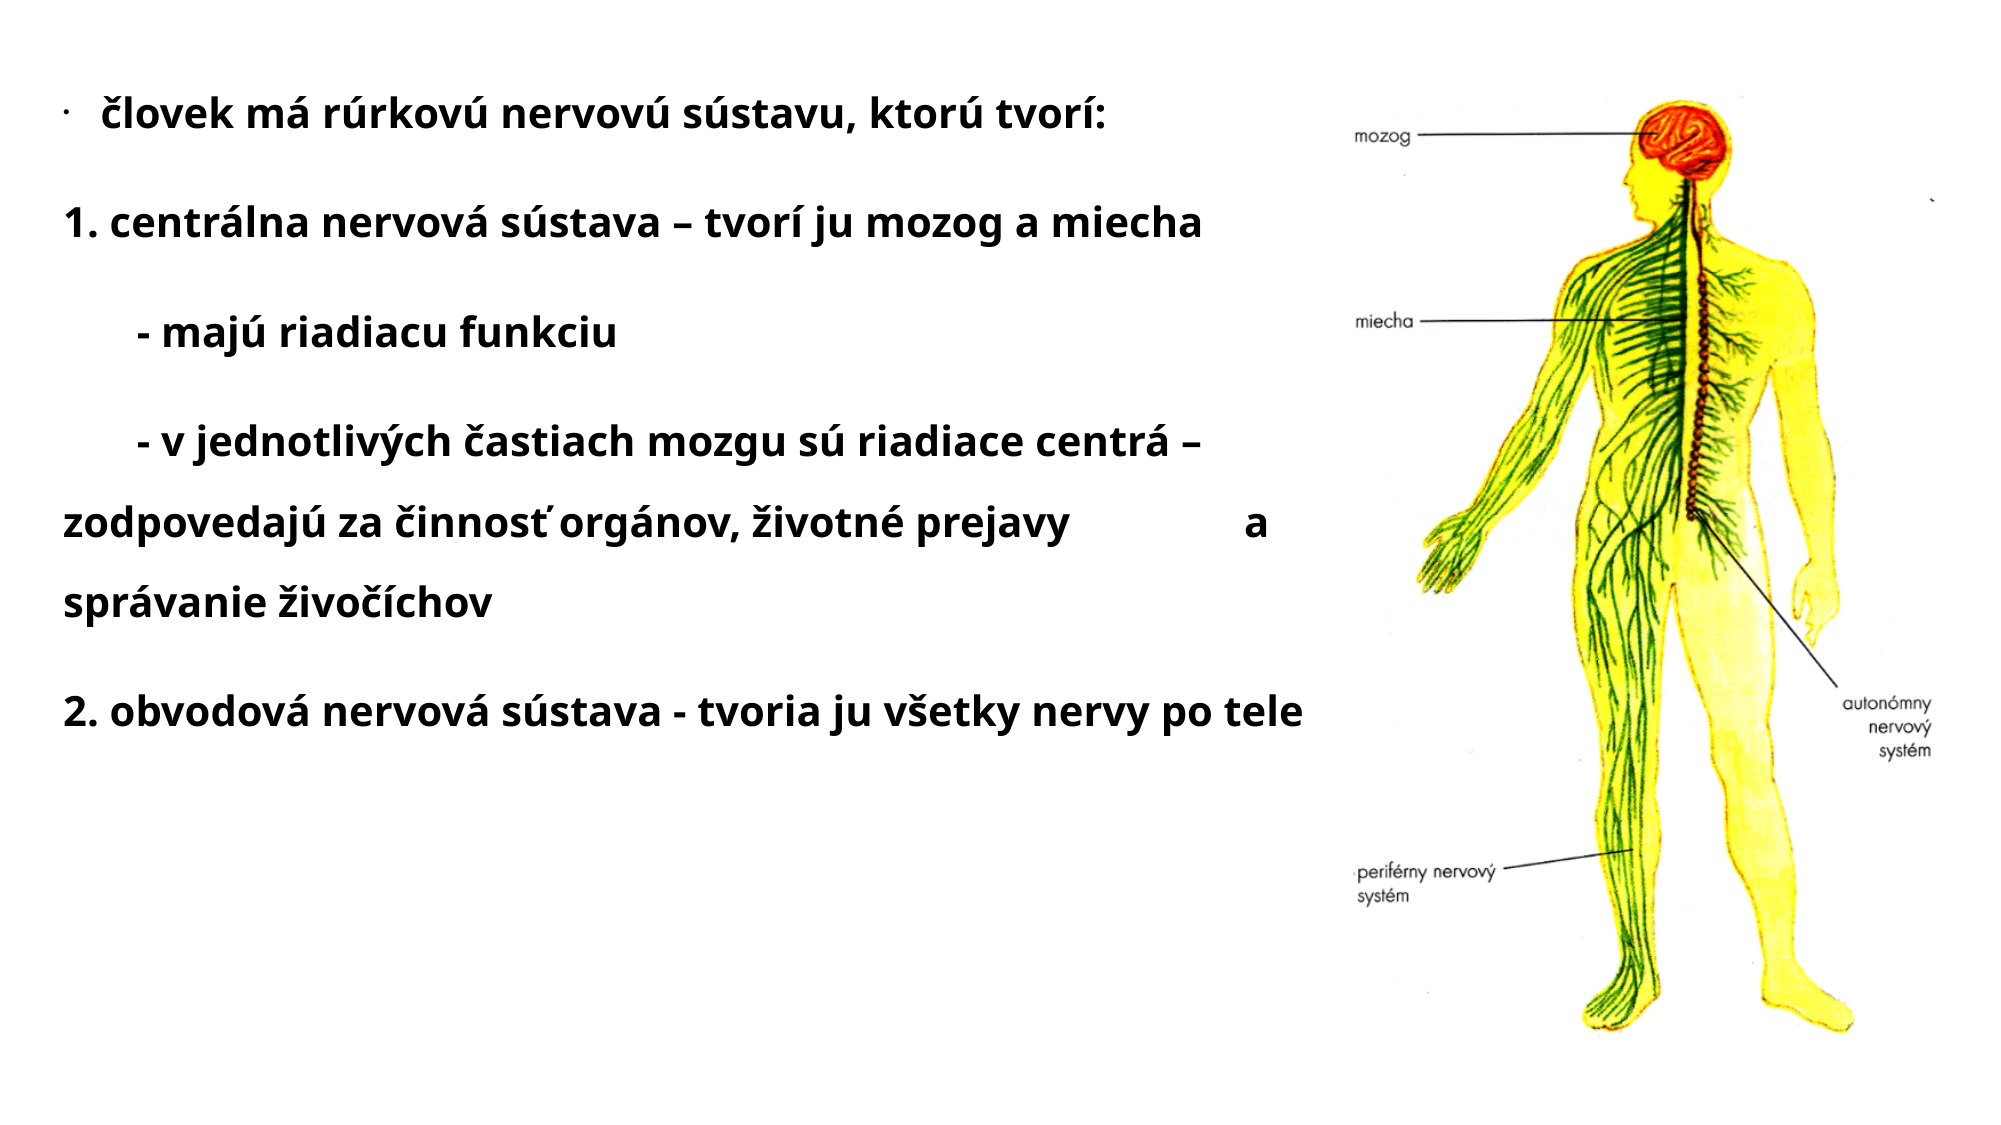

# človek má rúrkovú nervovú sústavu, ktorú tvorí:
1. centrálna nervová sústava – tvorí ju mozog a miecha
	- majú riadiacu funkciu
	- v jednotlivých častiach mozgu sú riadiace centrá – 	zodpovedajú za činnosť orgánov, životné prejavy 	a správanie živočíchov
2. obvodová nervová sústava - tvoria ju všetky nervy po tele